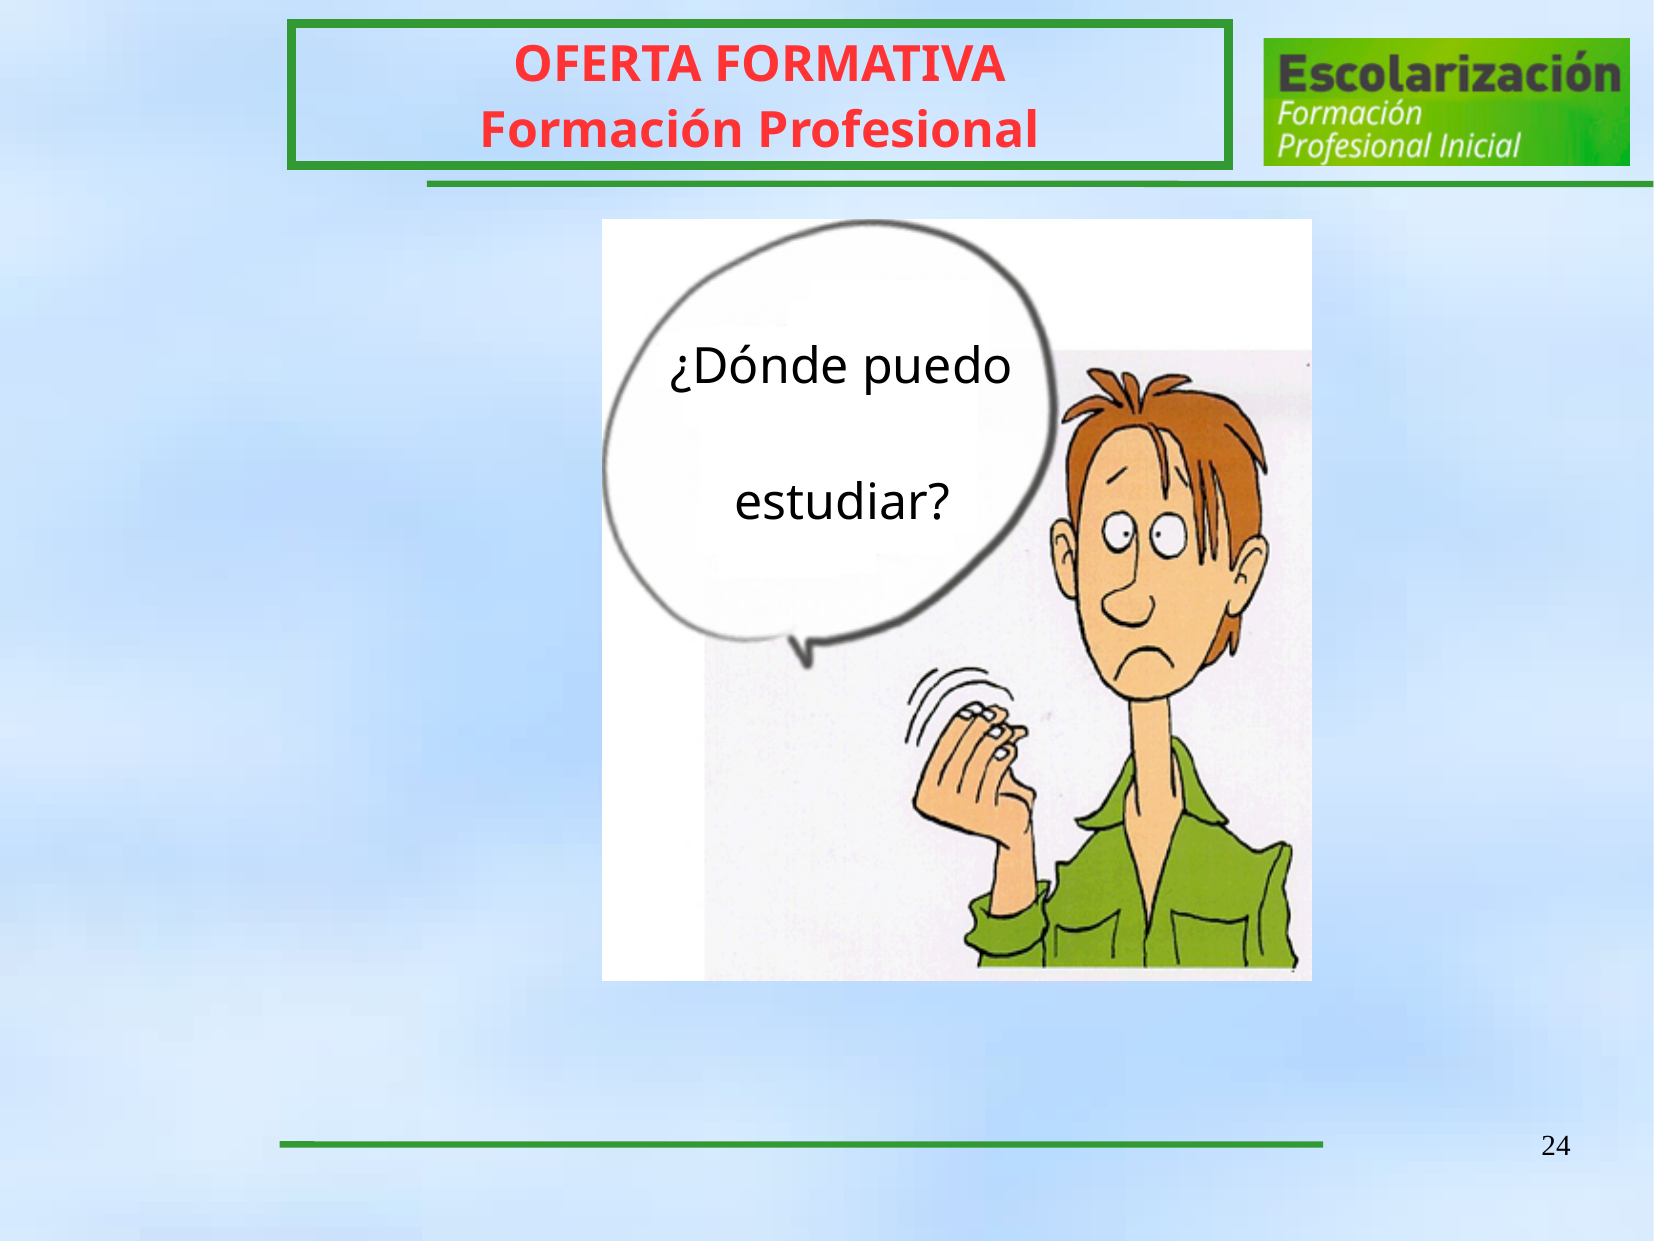

OFERTA FORMATIVA
Formación Profesional
¿Dónde puedo
estudiar?
24